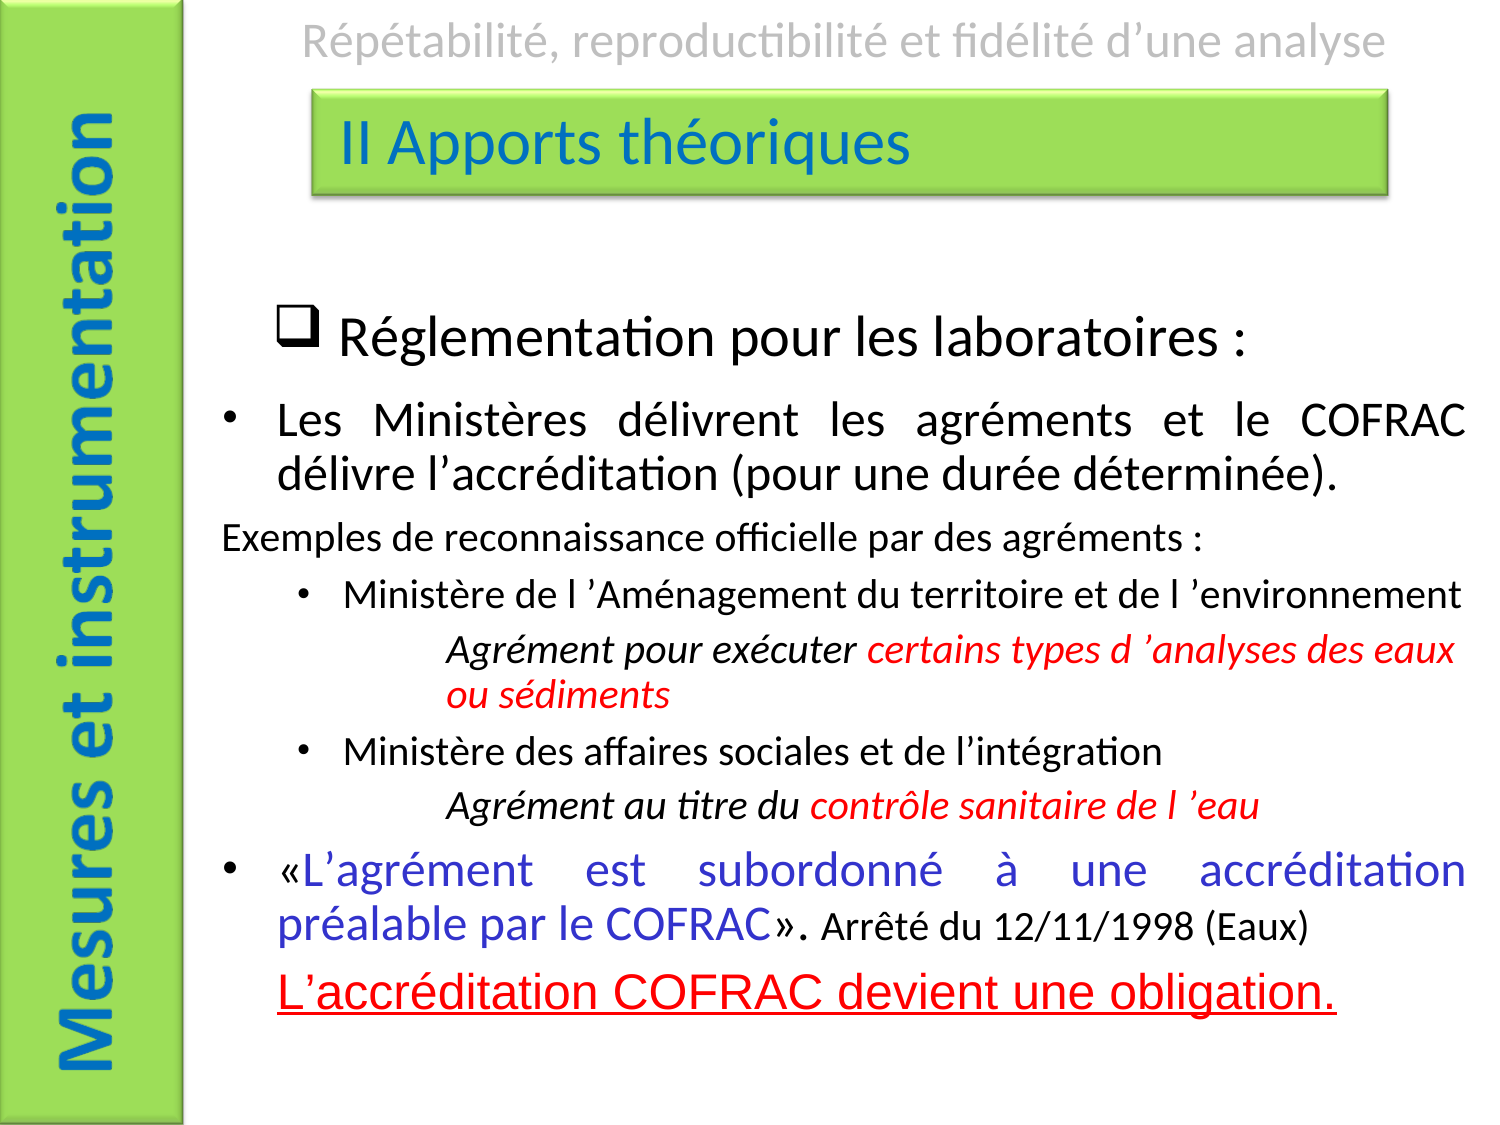

Répétabilité, reproductibilité et fidélité d’une analyse
II Apports théoriques
 Réglementation pour les laboratoires :
Les Ministères délivrent les agréments et le COFRAC délivre l’accréditation (pour une durée déterminée).
Exemples de reconnaissance officielle par des agréments :
Ministère de l ’Aménagement du territoire et de l ’environnement
Agrément pour exécuter certains types d ’analyses des eaux ou sédiments
Ministère des affaires sociales et de l’intégration
Agrément au titre du contrôle sanitaire de l ’eau
«L’agrément est subordonné à une accréditation préalable par le COFRAC». Arrêté du 12/11/1998 (Eaux)
	L’accréditation COFRAC devient une obligation.